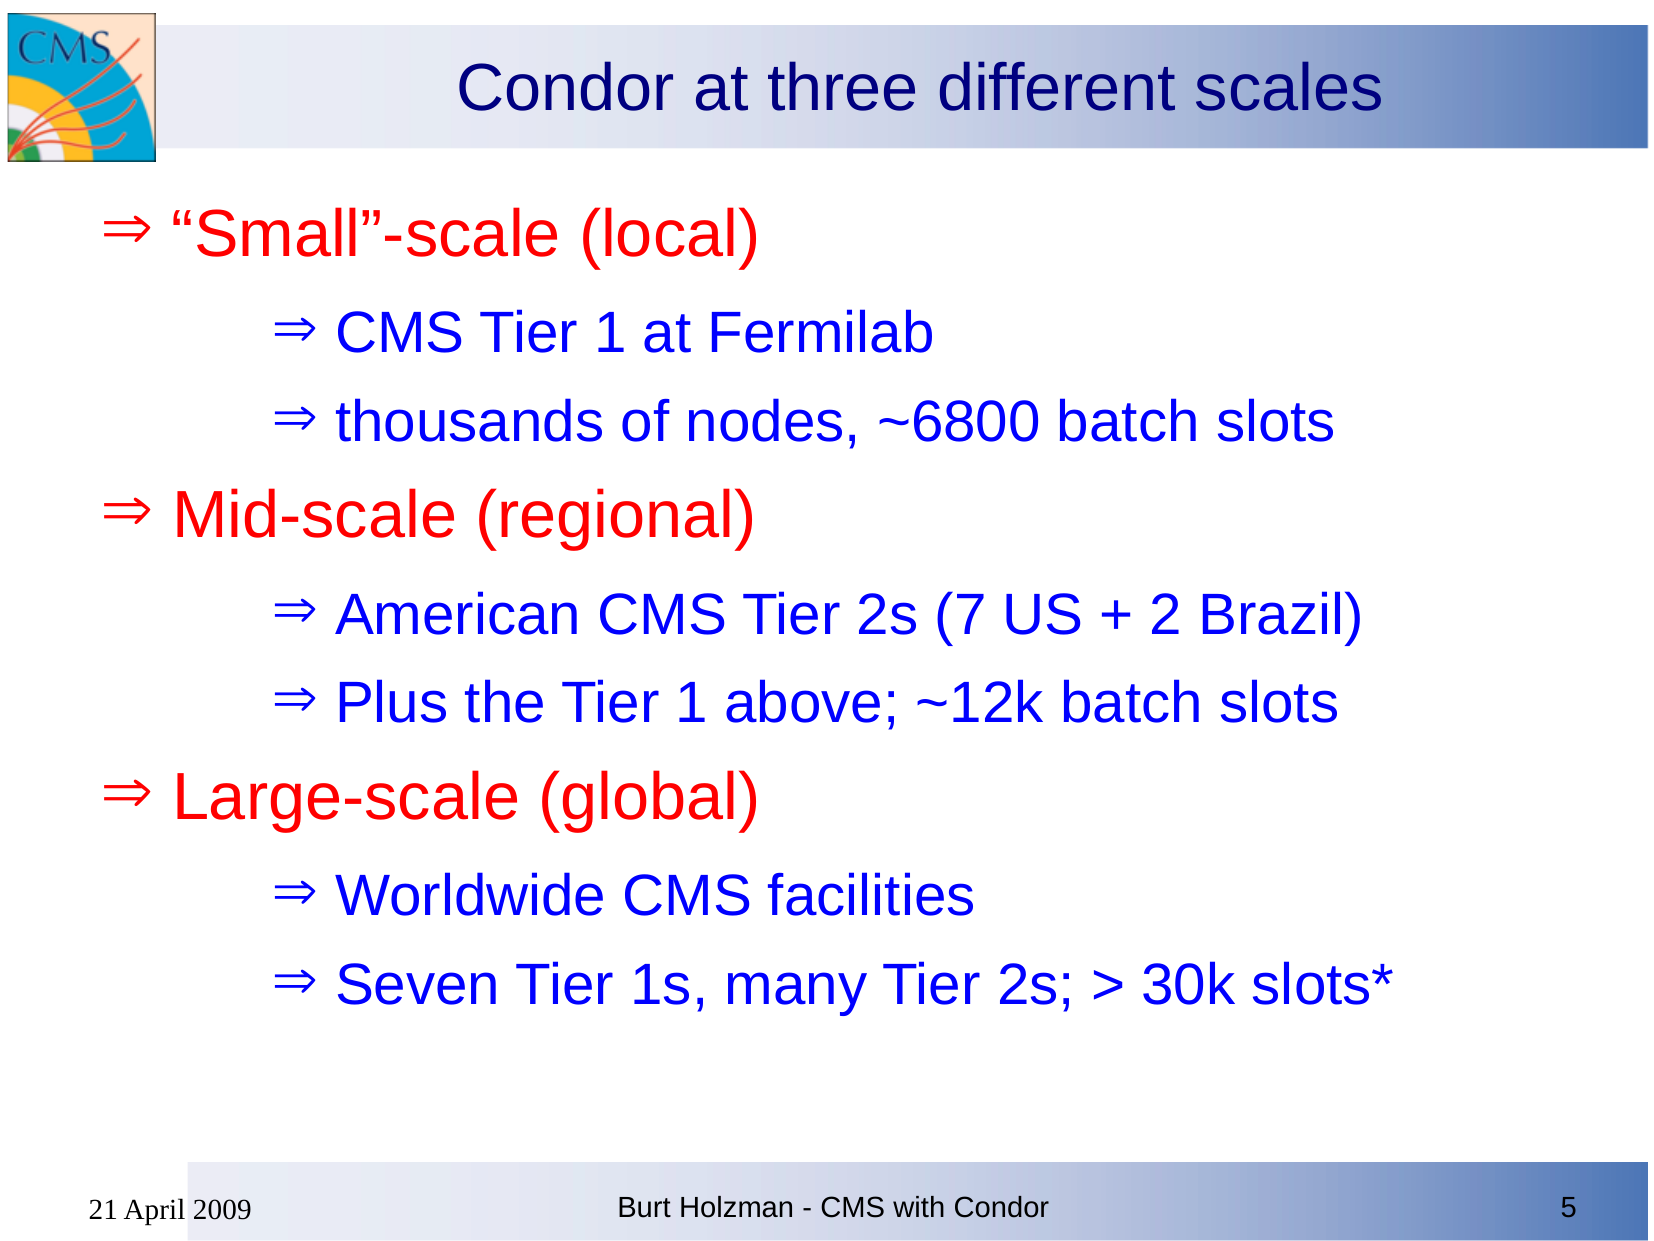

# Condor at three different scales
 “Small”-scale (local)
 CMS Tier 1 at Fermilab
 thousands of nodes, ~6800 batch slots
 Mid-scale (regional)
 American CMS Tier 2s (7 US + 2 Brazil)
 Plus the Tier 1 above; ~12k batch slots
 Large-scale (global)
 Worldwide CMS facilities
 Seven Tier 1s, many Tier 2s; > 30k slots*
Burt Holzman - CMS with Condor
5
21 April 2009